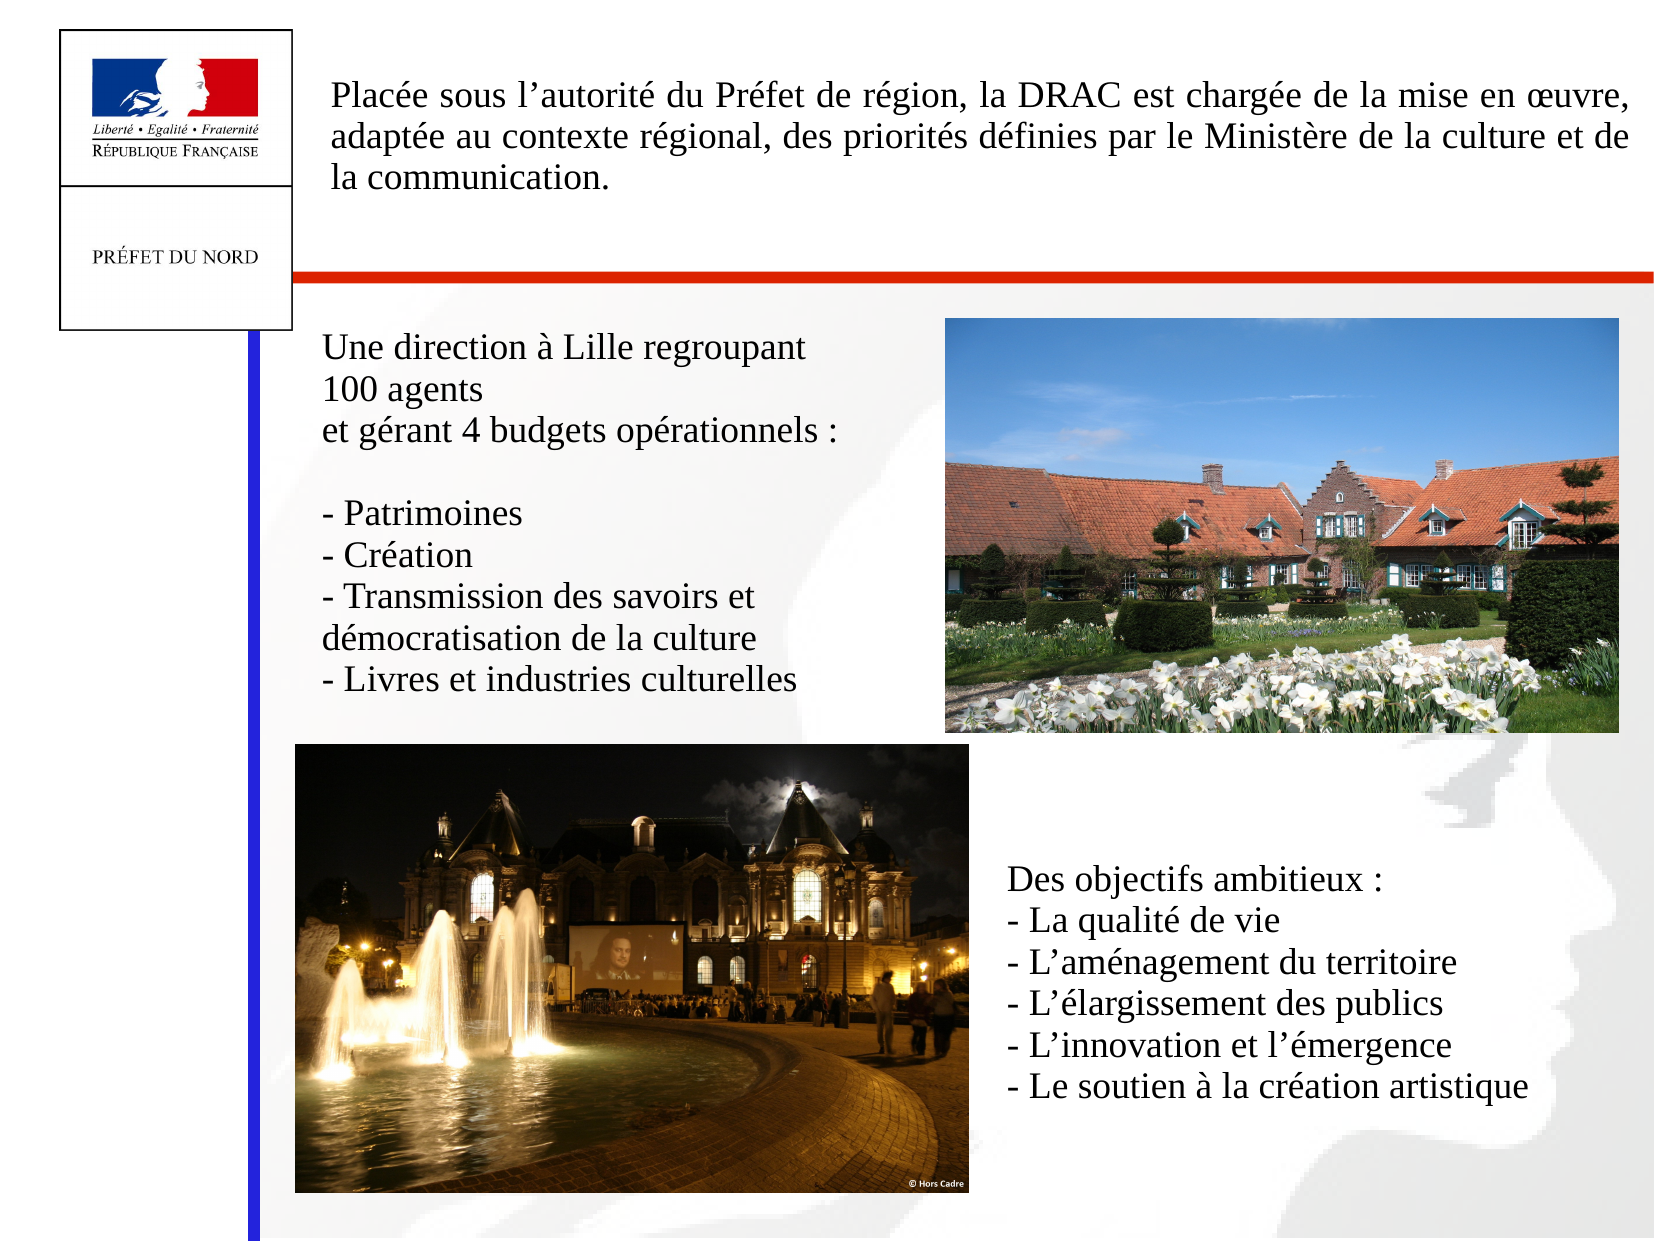

# Placée sous l’autorité du Préfet de région, la DRAC est chargée de la mise en œuvre, adaptée au contexte régional, des priorités définies par le Ministère de la culture et de la communication.
Une direction à Lille regroupant
100 agents
et gérant 4 budgets opérationnels :
- Patrimoines
- Création
- Transmission des savoirs et démocratisation de la culture
- Livres et industries culturelles
Des objectifs ambitieux :
- La qualité de vie
- L’aménagement du territoire
- L’élargissement des publics
- L’innovation et l’émergence
- Le soutien à la création artistique